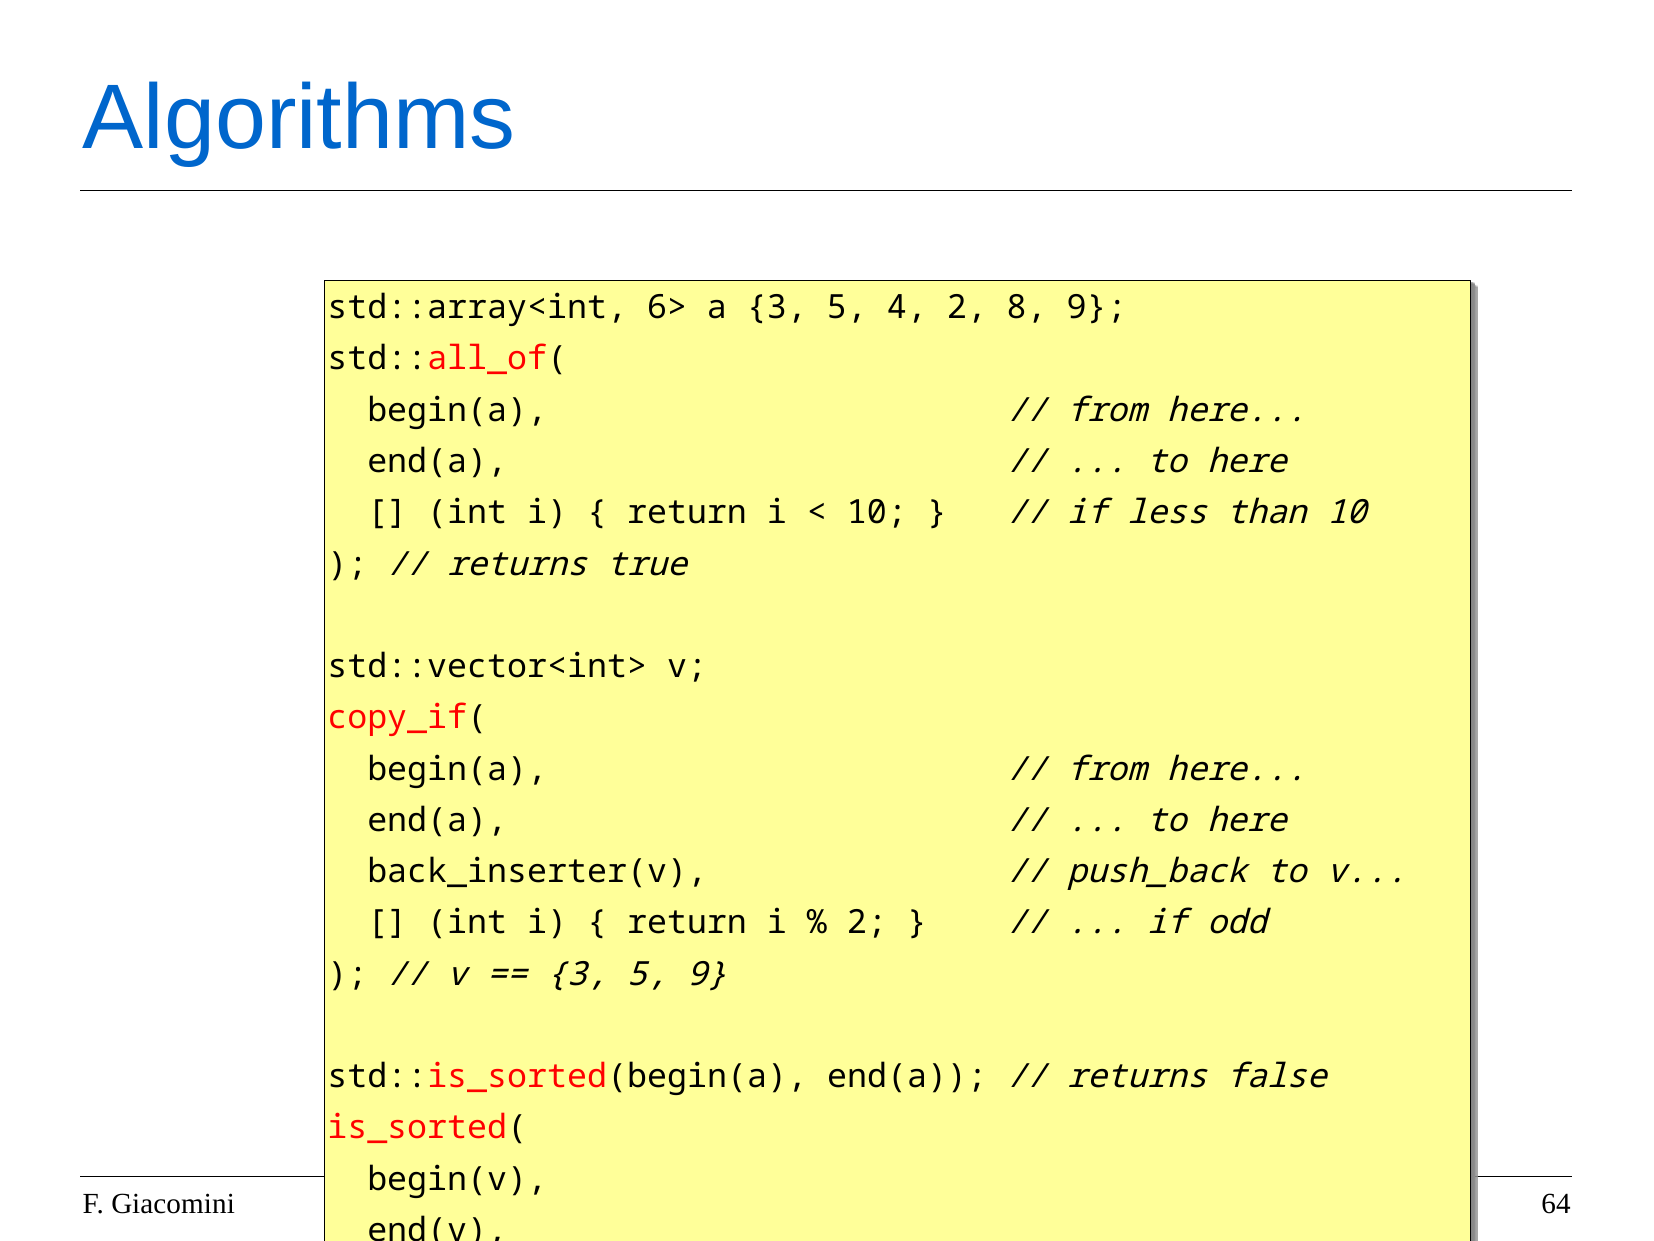

# Algorithms
std::array<int, 6> a {3, 5, 4, 2, 8, 9};
std::all_of(
 begin(a), // from here...
 end(a), // ... to here
 [] (int i) { return i < 10; } // if less than 10
); // returns true
std::vector<int> v;
copy_if(
 begin(a), // from here...
 end(a), // ... to here
 back_inserter(v), // push_back to v...
 [] (int i) { return i % 2; } // ... if odd
); // v == {3, 5, 9}
std::is_sorted(begin(a), end(a)); // returns false
is_sorted(
 begin(v),
 end(v),
 [] (int i, int j) { i % 3 < j % 3; } // compare mod 3
); // returns false
F. Giacomini
Efficient C++ Coding
64